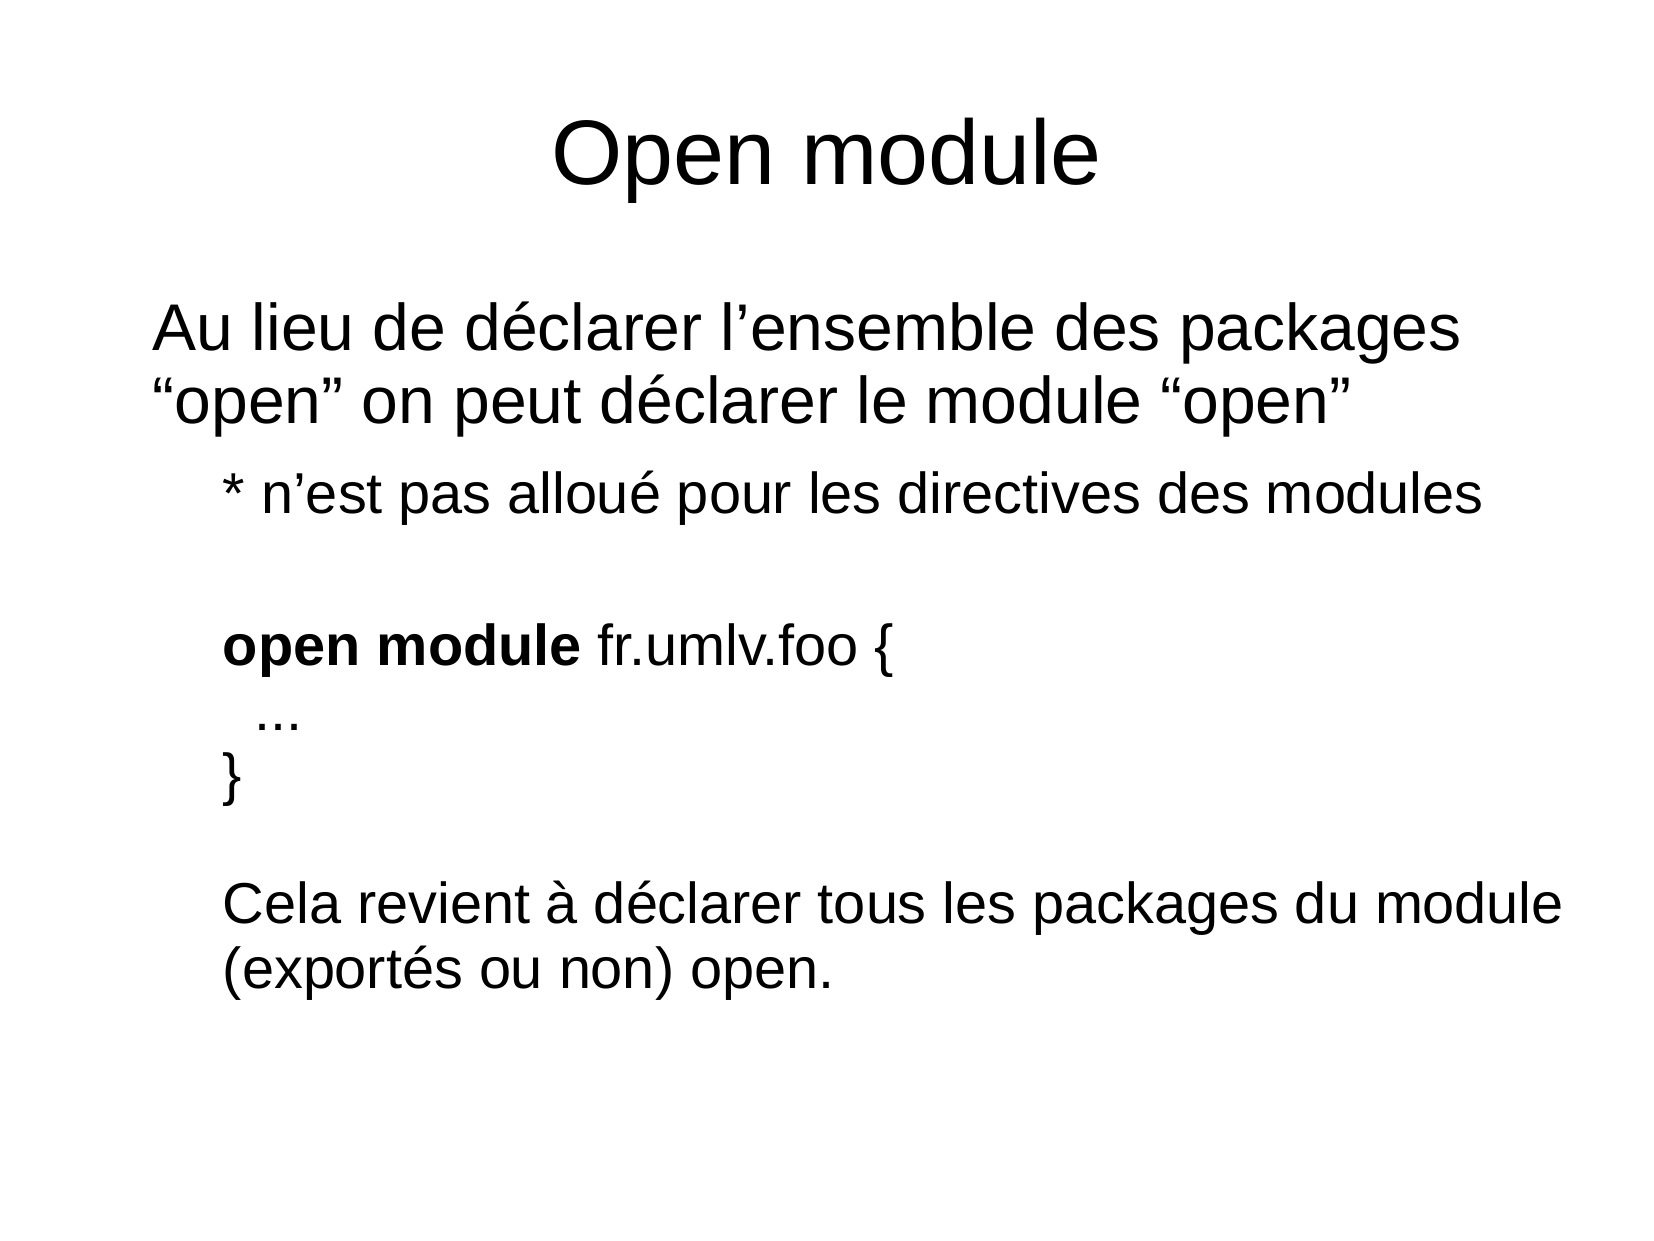

# Open module
Au lieu de déclarer l’ensemble des packages “open” on peut déclarer le module “open”
* n’est pas alloué pour les directives des modules
open module fr.umlv.foo {
 ...
}
Cela revient à déclarer tous les packages du module
(exportés ou non) open.